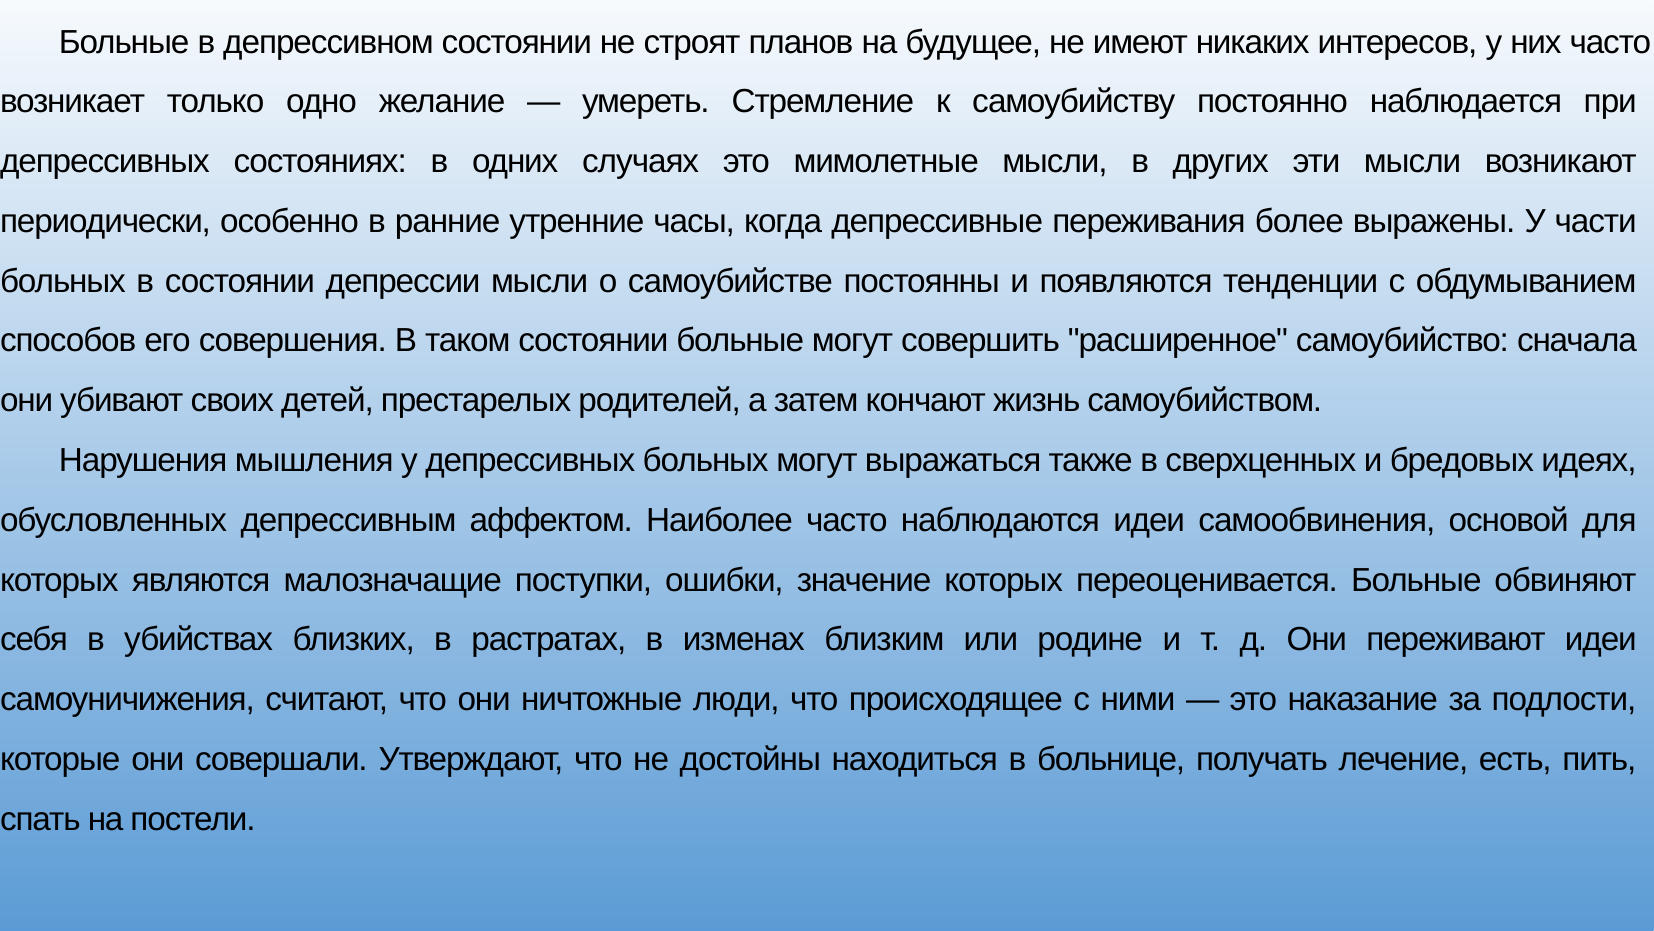

Больные в депрессивном состоянии не строят планов на будущее, не имеют никаких интересов, у них часто возникает только одно желание — умереть. Стремление к самоубийству постоянно наблюдается при депрессивных состояниях: в одних случаях это мимолетные мысли, в других эти мысли возникают периодически, особенно в ранние утренние часы, когда депрессивные переживания более выражены. У части больных в состоянии депрессии мысли о самоубийстве постоянны и появляются тенденции с обдумыванием способов его совершения. В таком состоянии больные могут совершить "расширенное" самоубийство: сначала они убивают своих детей, престарелых родителей, а затем кончают жизнь самоубийством.
Нарушения мышления у депрессивных больных могут выражаться также в сверхценных и бредовых идеях, обусловленных депрессивным аффектом. Наиболее часто наблюдаются идеи самообвинения, основой для которых являются малозначащие поступки, ошибки, значение которых переоценивается. Больные обвиняют себя в убийствах близких, в растратах, в изменах близким или родине и т. д. Они переживают идеи самоуничижения, считают, что они ничтожные люди, что происходящее с ними — это наказание за подлости, которые они совершали. Утверждают, что не достойны находиться в больнице, получать лечение, есть, пить, спать на постели.
#